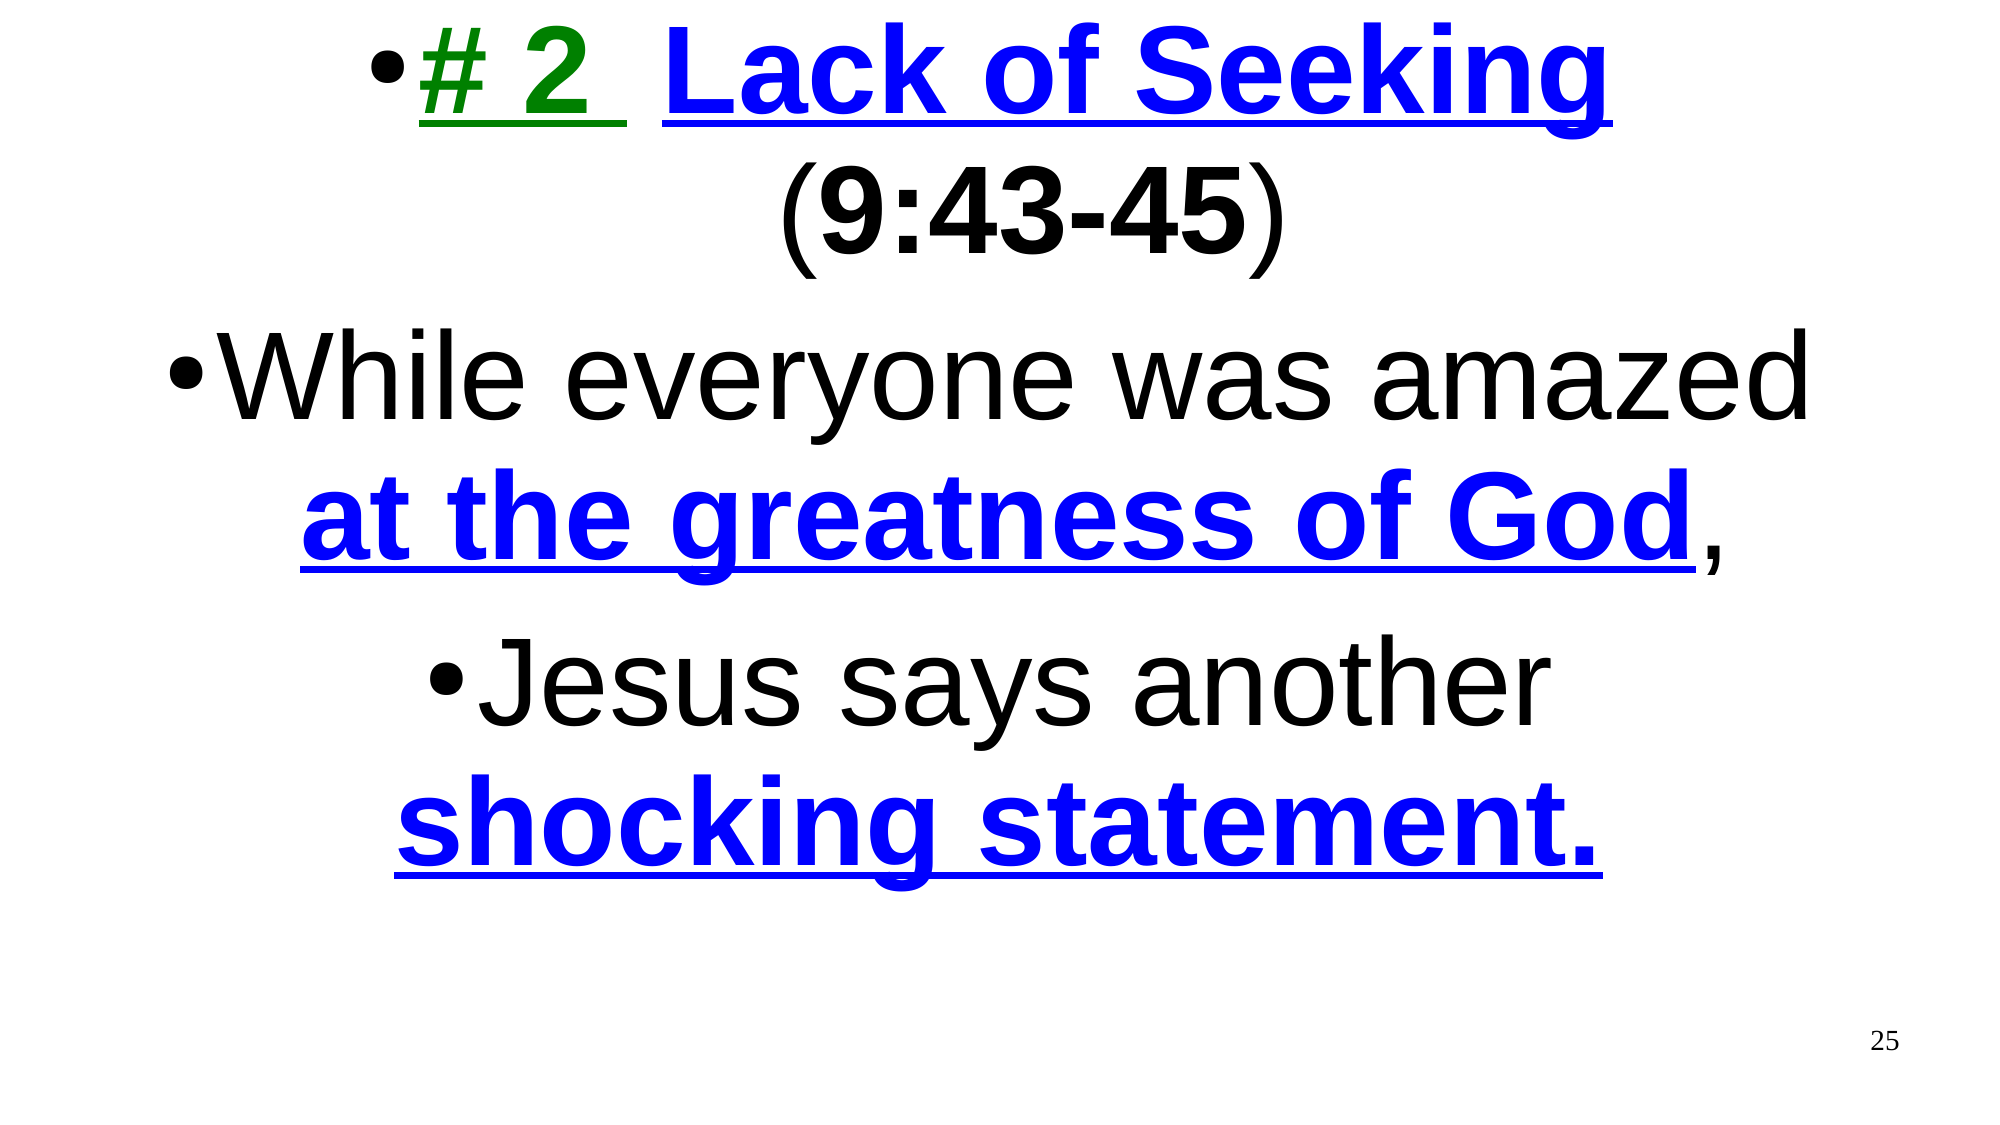

# # 2 Lack of Seeking (9:43-45)
While everyone was amazed
at the greatness of God,
Jesus says another
shocking statement.
25